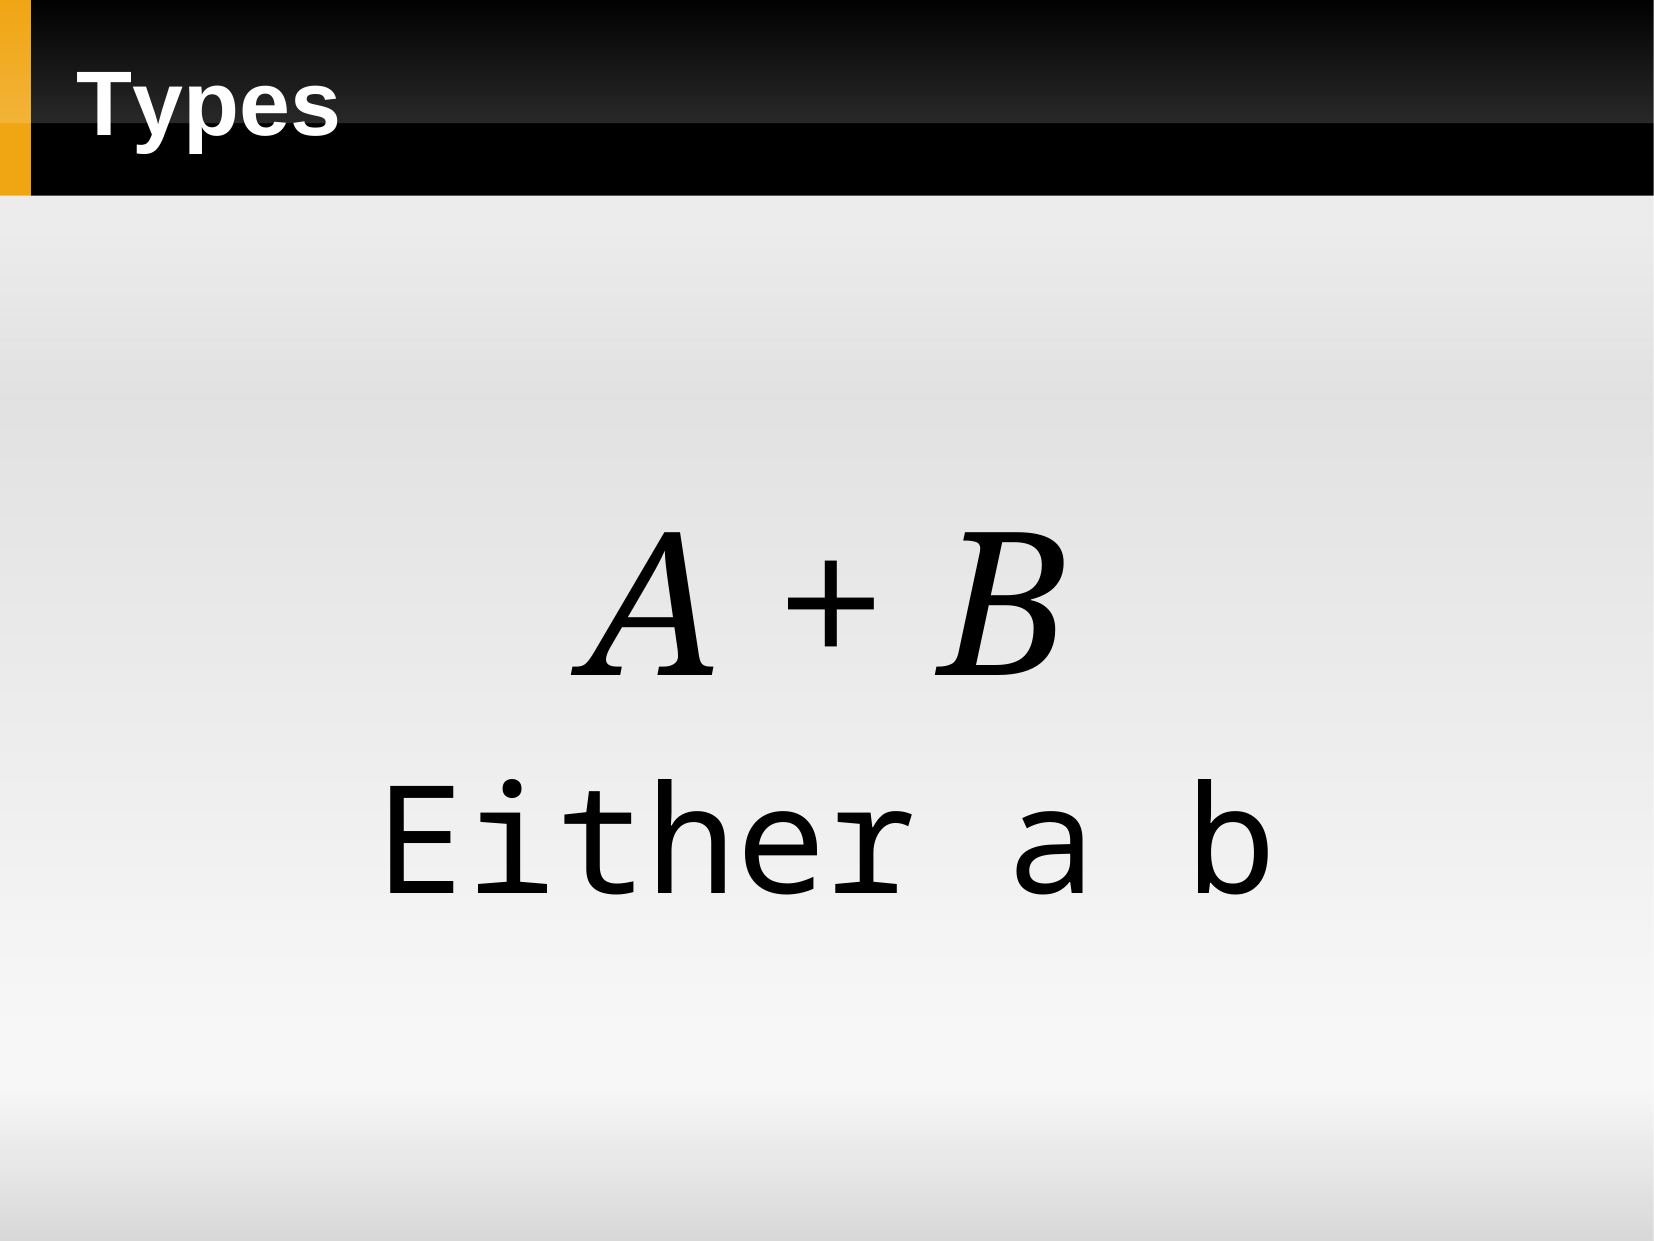

# Types
A + B
Either a b